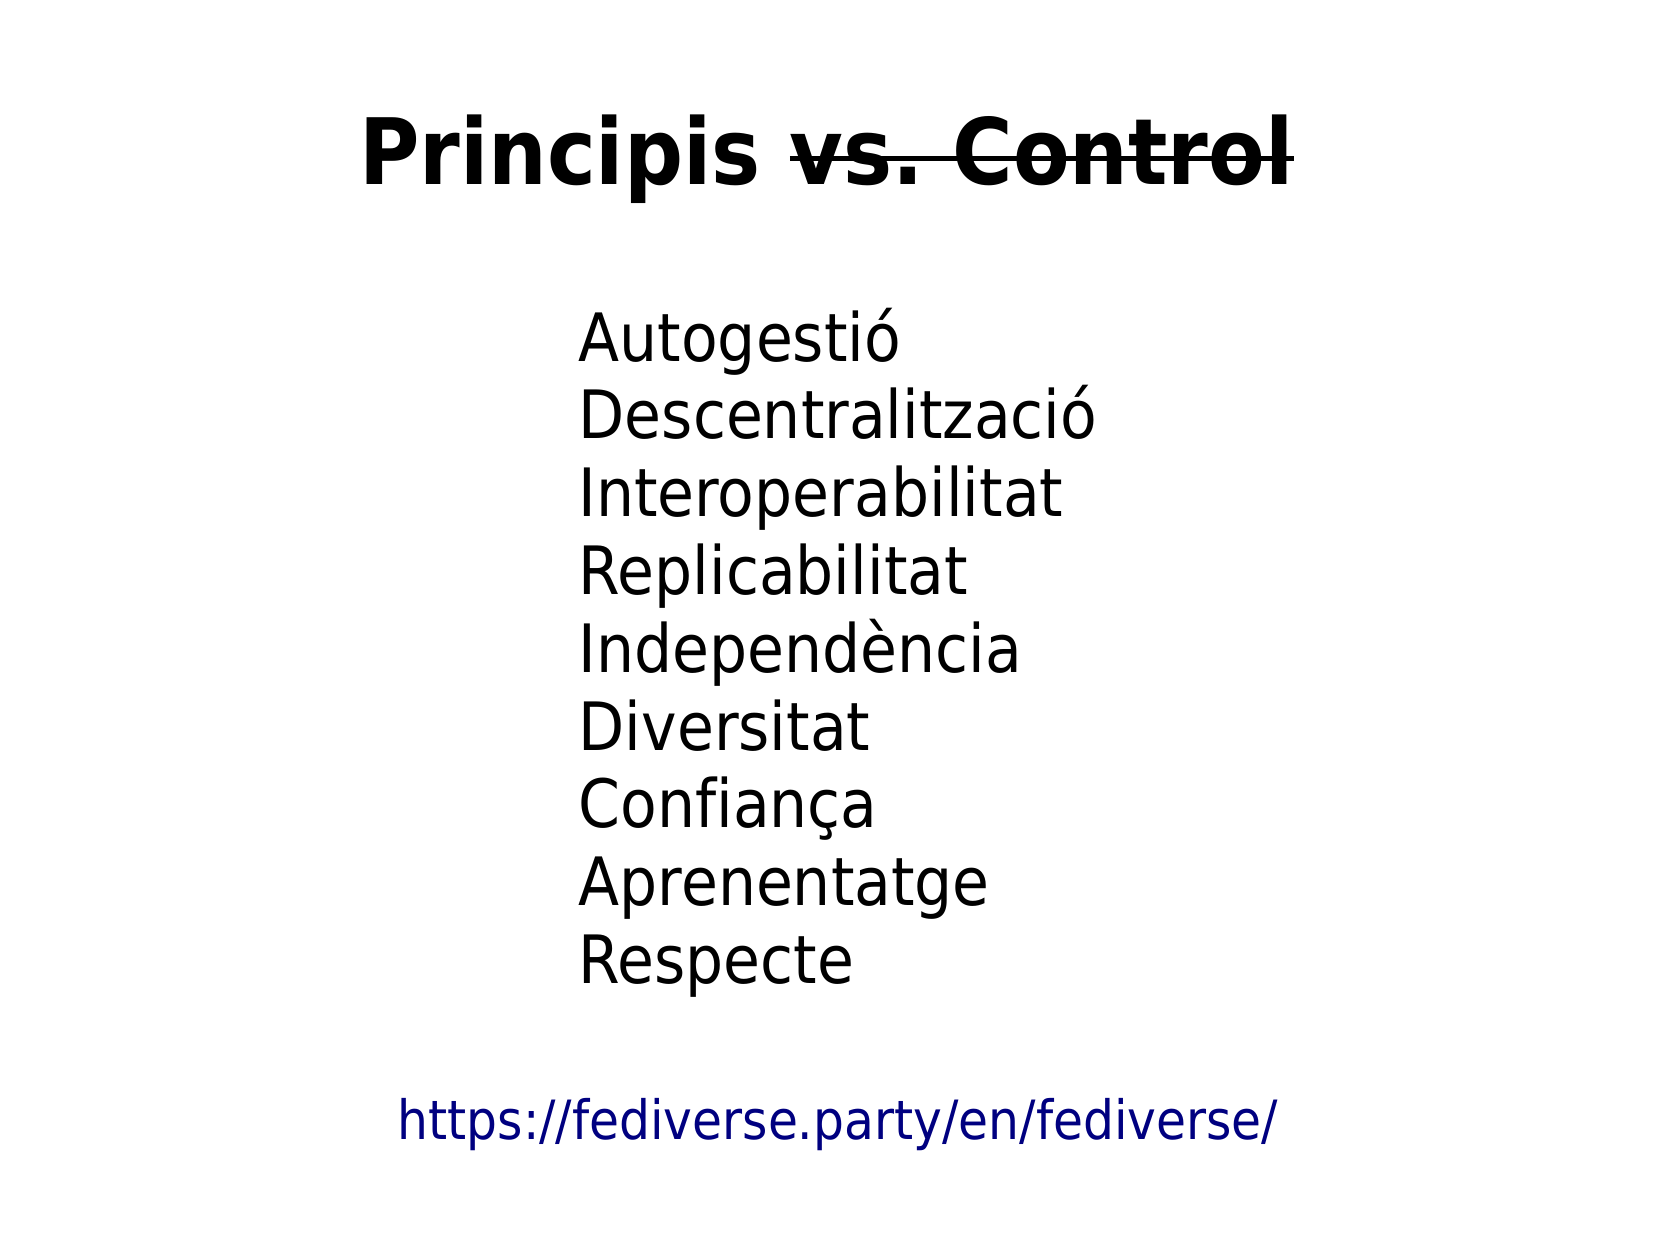

# Principis vs. Control
Autogestió
Descentralització
Interoperabilitat
Replicabilitat
Independència
Diversitat
Confiança
Aprenentatge
Respecte
https://fediverse.party/en/fediverse/